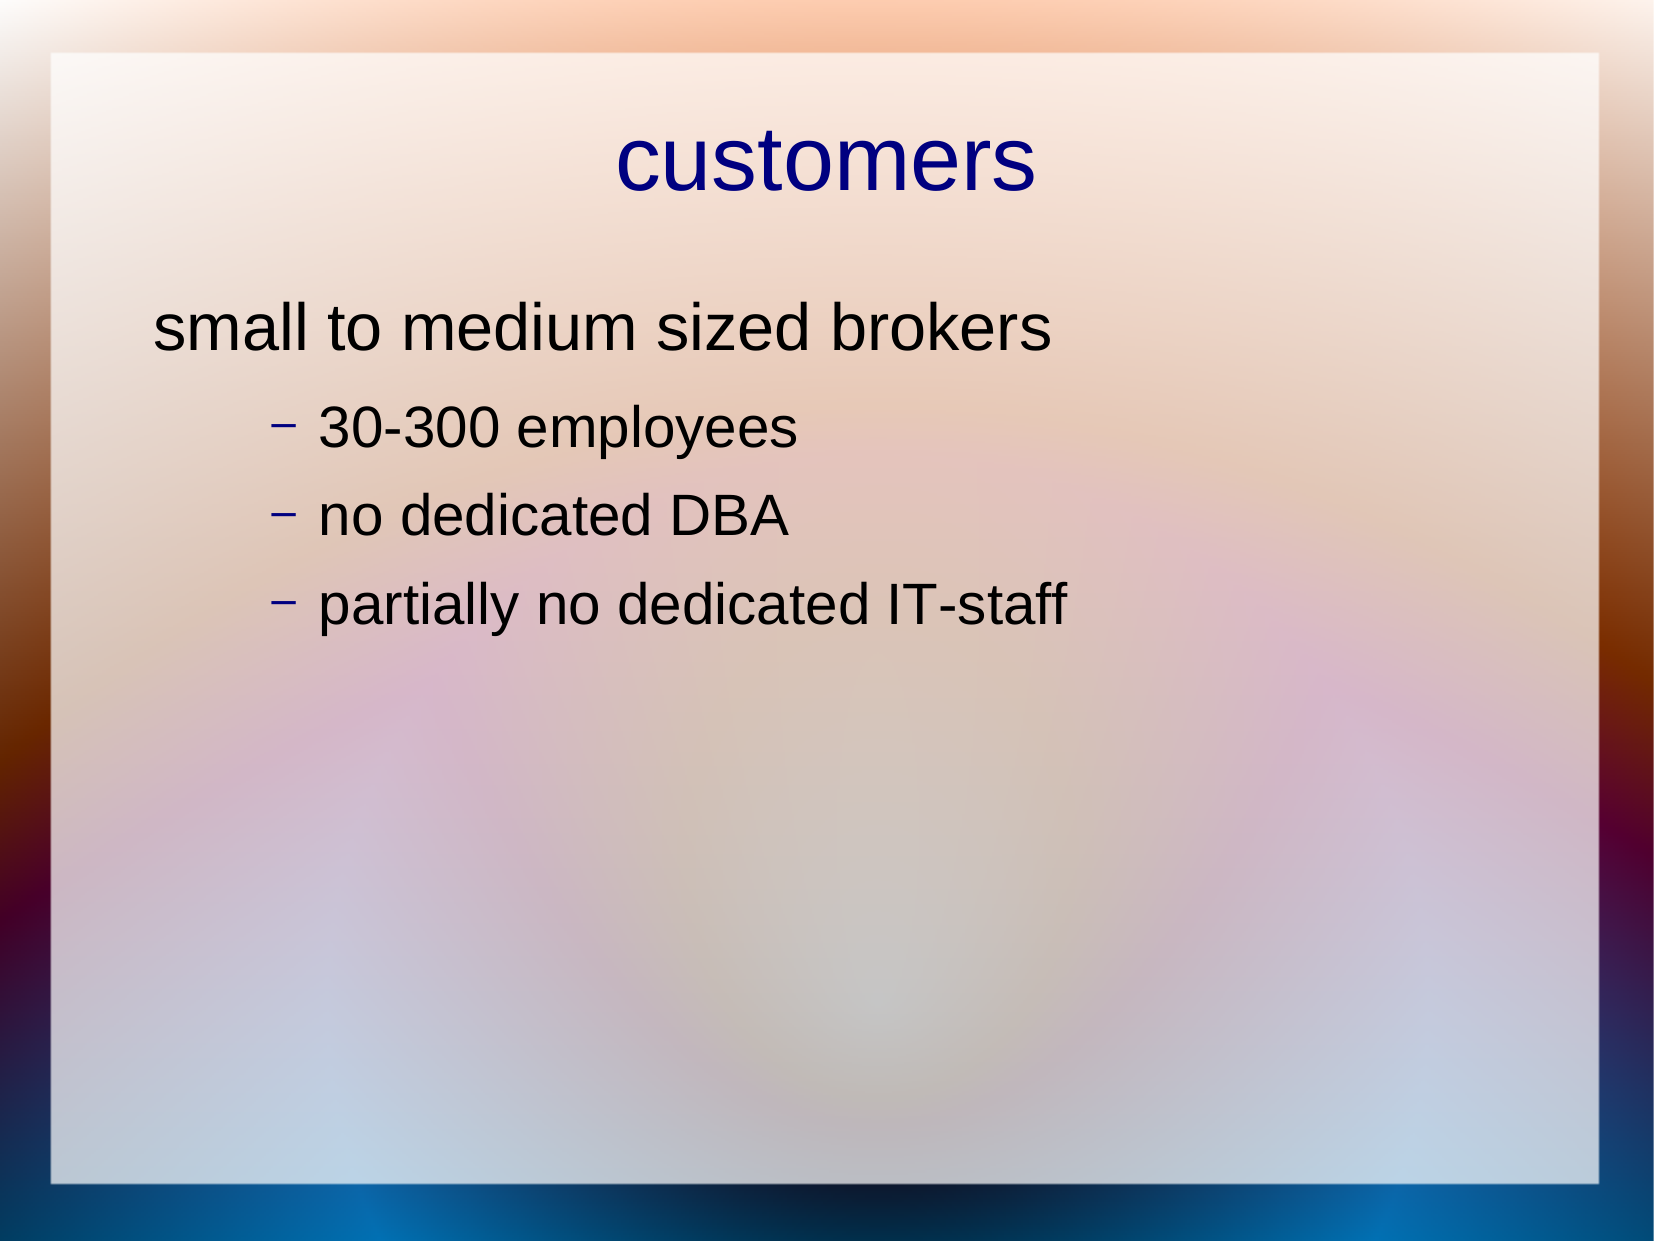

# customers
small to medium sized brokers
30-300 employees
no dedicated DBA
partially no dedicated IT-staff